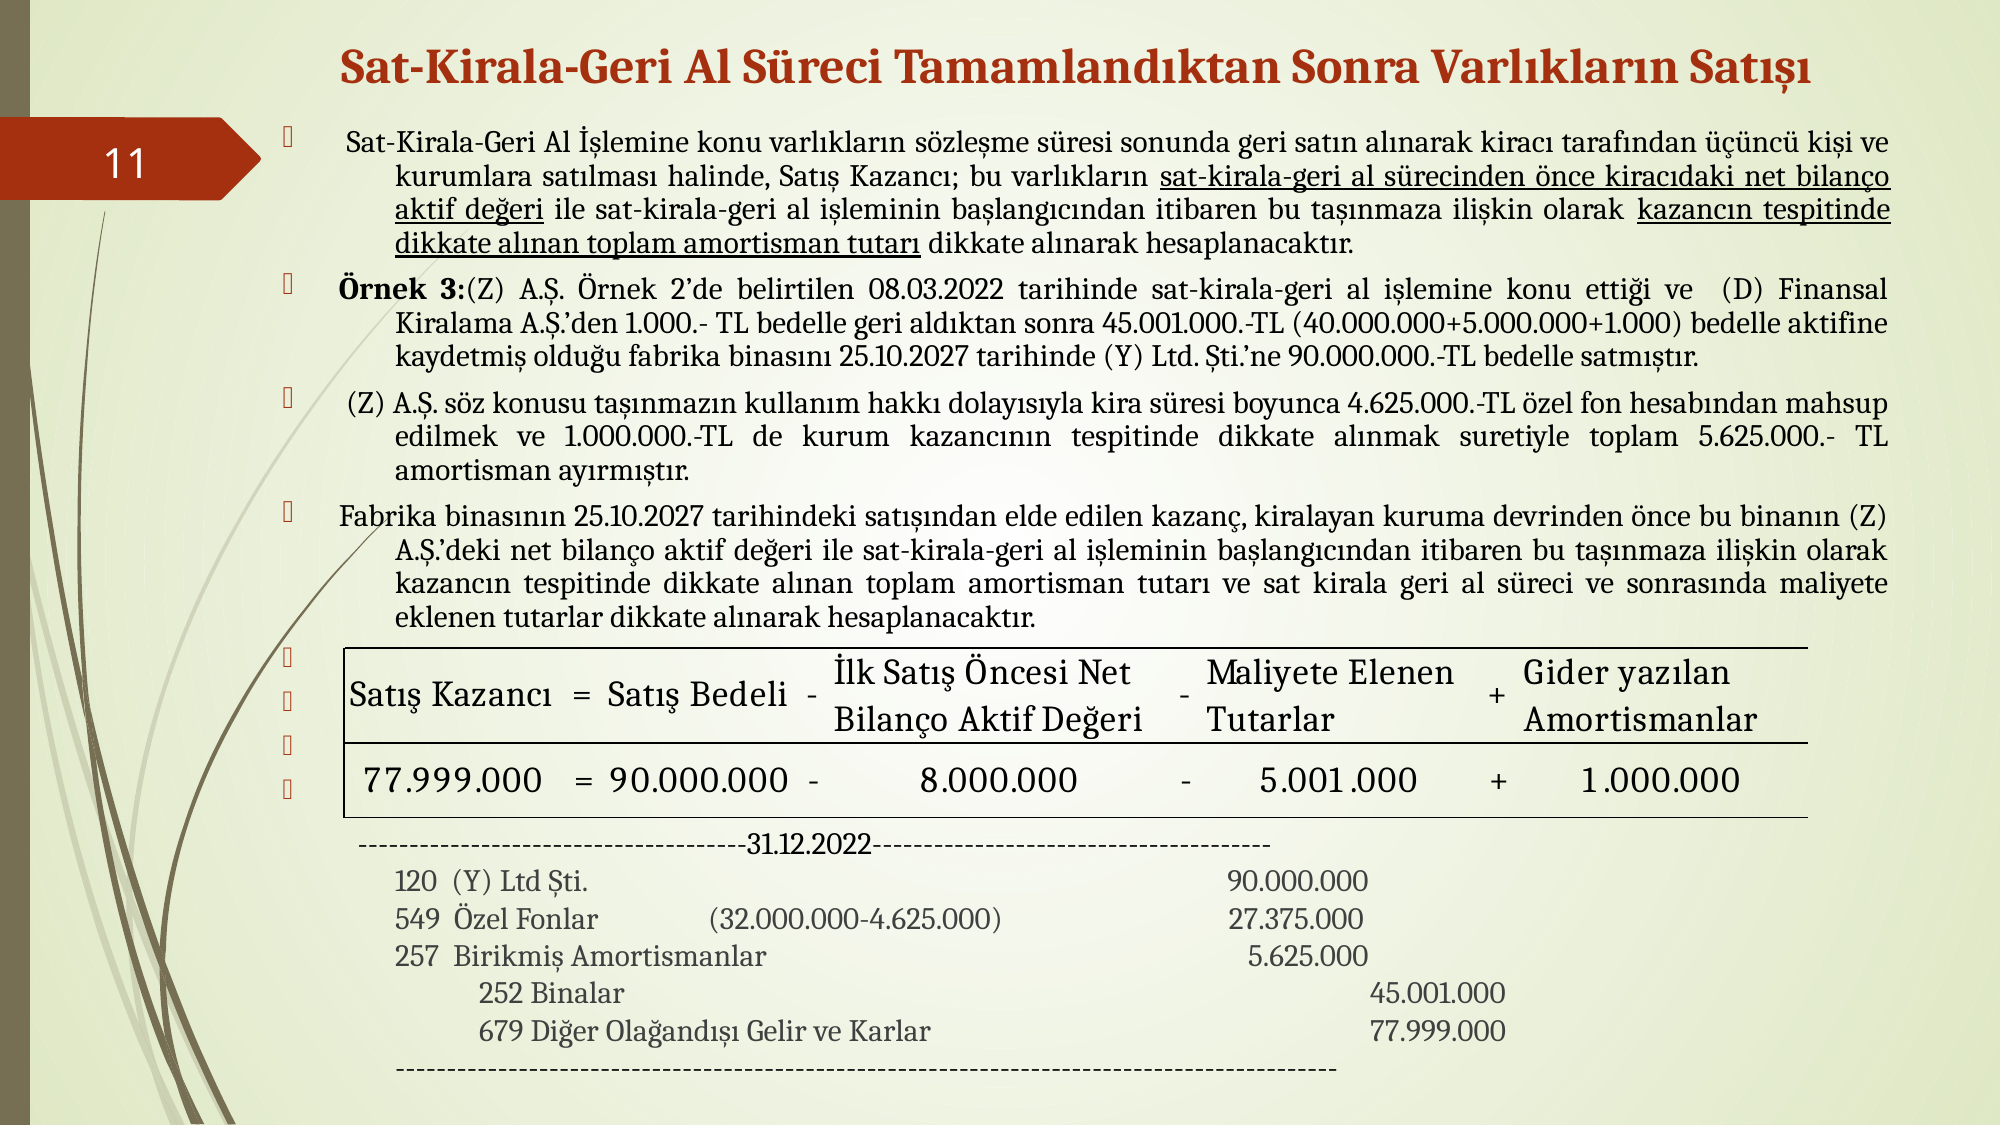

# Sat-Kirala-Geri Al Süreci Tamamlandıktan Sonra Varlıkların Satışı
 Sat-Kirala-Geri Al İşlemine konu varlıkların sözleşme süresi sonunda geri satın alınarak kiracı tarafından üçüncü kişi ve kurumlara satılması halinde, Satış Kazancı; bu varlıkların sat-kirala-geri al sürecinden önce kiracıdaki net bilanço aktif değeri ile sat-kirala-geri al işleminin başlangıcından itibaren bu taşınmaza ilişkin olarak kazancın tespitinde dikkate alınan toplam amortisman tutarı dikkate alınarak hesaplanacaktır.
Örnek 3:(Z) A.Ş. Örnek 2’de belirtilen 08.03.2022 tarihinde sat-kirala-geri al işlemine konu ettiği ve (D) Finansal Kiralama A.Ş.’den 1.000.- TL bedelle geri aldıktan sonra 45.001.000.-TL (40.000.000+5.000.000+1.000) bedelle aktifine kaydetmiş olduğu fabrika binasını 25.10.2027 tarihinde (Y) Ltd. Şti.’ne 90.000.000.-TL bedelle satmıştır.
 (Z) A.Ş. söz konusu taşınmazın kullanım hakkı dolayısıyla kira süresi boyunca 4.625.000.-TL özel fon hesabından mahsup edilmek ve 1.000.000.-TL de kurum kazancının tespitinde dikkate alınmak suretiyle toplam 5.625.000.- TL amortisman ayırmıştır.
Fabrika binasının 25.10.2027 tarihindeki satışından elde edilen kazanç, kiralayan kuruma devrinden önce bu binanın (Z) A.Ş.’deki net bilanço aktif değeri ile sat-kirala-geri al işleminin başlangıcından itibaren bu taşınmaza ilişkin olarak kazancın tespitinde dikkate alınan toplam amortisman tutarı ve sat kirala geri al süreci ve sonrasında maliyete eklenen tutarlar dikkate alınarak hesaplanacaktır.
	--------------------------------------31.12.2022---------------------------------------
120 (Y) Ltd Şti. 				 90.000.000
549 Özel Fonlar 	 (32.000.000-4.625.000)		 27.375.000
257 Birikmiş Amortismanlar 				 5.625.000
 252 Binalar 						45.001.000
 679 Diğer Olağandışı Gelir ve Karlar						77.999.000
--------------------------------------------------------------------------------------------